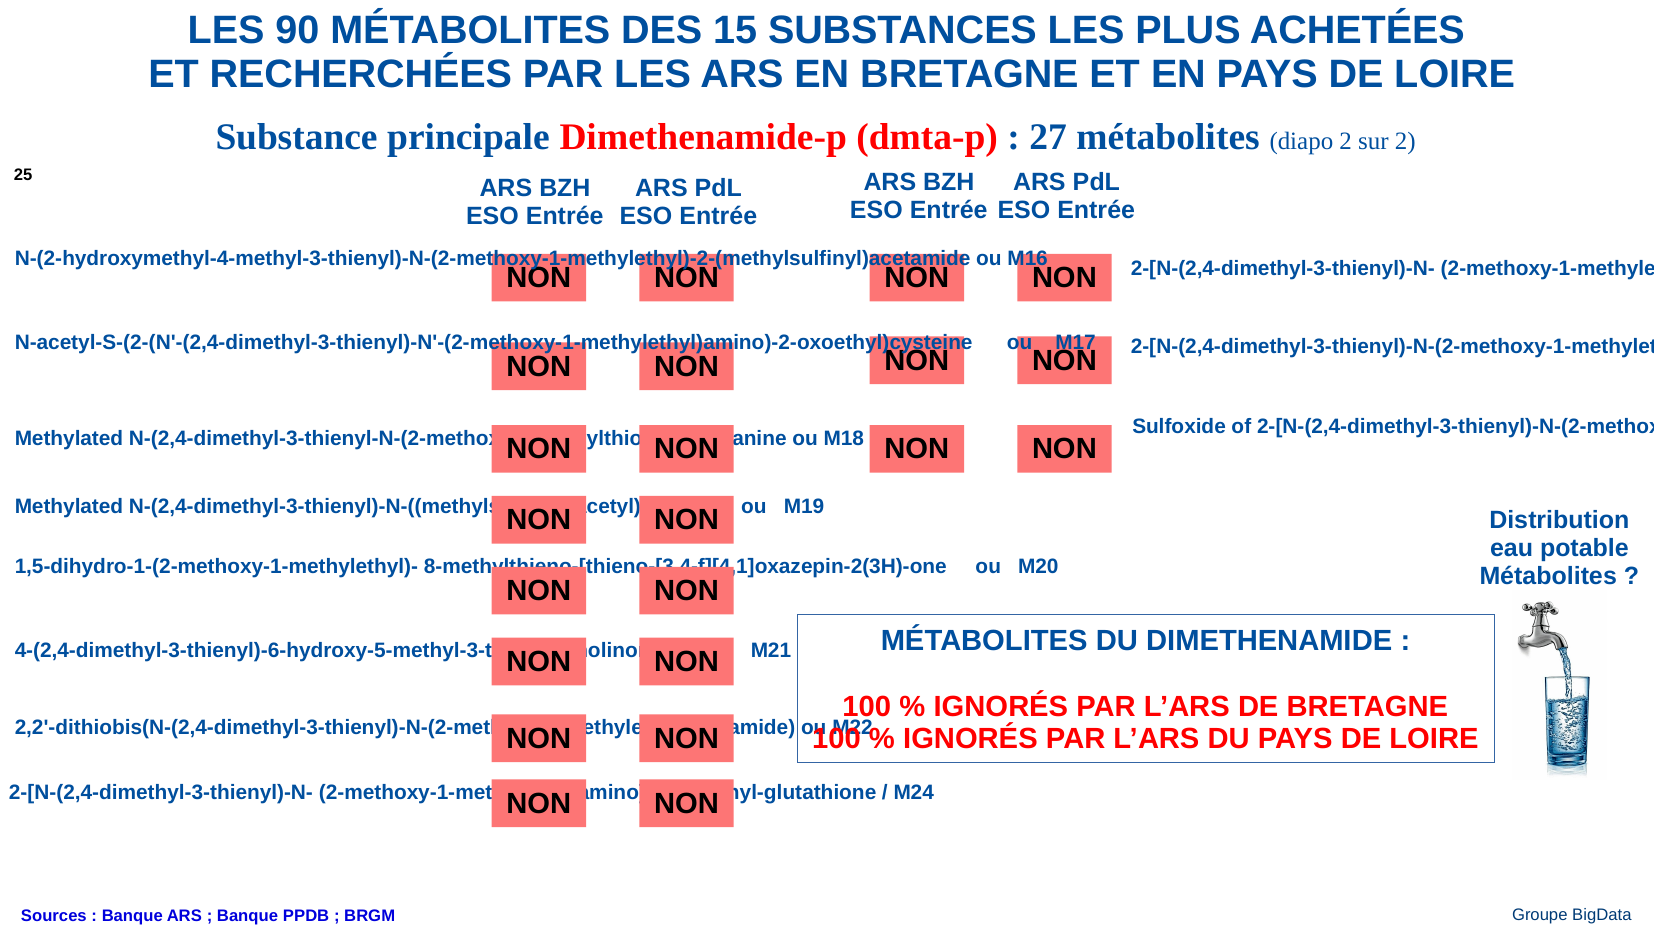

LES 90 MÉTABOLITES DES 15 SUBSTANCES LES PLUS ACHETÉES
 ET RECHERCHÉES PAR LES ARS EN BRETAGNE ET EN PAYS DE LOIRE
Substance principale Dimethenamide-p (dmta-p) : 27 métabolites (diapo 2 sur 2)
ARS BZH
ESO Entrée
ARS PdL
ESO Entrée
ARS BZH
ESO Entrée
ARS PdL
ESO Entrée
N-(2-hydroxymethyl-4-methyl-3-thienyl)-N-(2-methoxy-1-methylethyl)-2-(methylsulfinyl)acetamide ou M16
2-[N-(2,4-dimethyl-3-thienyl)-N- (2-methoxy-1-methylethyl)amino]-2-oxoethyl-cysteine ou M25
NON
NON
NON
NON
N-acetyl-S-(2-(N'-(2,4-dimethyl-3-thienyl)-N'-(2-methoxy-1-methylethyl)amino)-2-oxoethyl)cysteine ou M17
2-[N-(2,4-dimethyl-3-thienyl)-N-(2-methoxy-1-methylethyl)amino]-2-oxoethyl-thiolactic acid / M26
NON
NON
NON
NON
Sulfoxide of 2-[N-(2,4-dimethyl-3-thienyl)-N-(2-methoxy-1-methylethyl)amino]-2-oxoethyl cysteine ou M28
Methylated N-(2,4-dimethyl-3-thienyl-N-(2-methoxy-2-methylthio-acetyl)alanine ou M18
NON
NON
NON
NON
Methylated N-(2,4-dimethyl-3-thienyl)-N-((methylsulfonyl)acetyl)alanine ou M19
NON
NON
Distribution
eau potable
Métabolites ?
1,5-dihydro-1-(2-methoxy-1-methylethyl)- 8-methylthieno-[thieno-[3,4-f][4,1]oxazepin-2(3H)-one ou M20
NON
NON
MÉTABOLITES DU DIMETHENAMIDE :
100 % IGNORÉS PAR L’ARS DE BRETAGNE
100 % IGNORÉS PAR L’ARS DU PAYS DE LOIRE
4-(2,4-dimethyl-3-thienyl)-6-hydroxy-5-methyl-3-thiomorpholinone ou M21
NON
NON
2,2'-dithiobis(N-(2,4-dimethyl-3-thienyl)-N-(2-methoxy-1-methylethyl)acetamide) ou M22
NON
NON
2-[N-(2,4-dimethyl-3-thienyl)-N- (2-methoxy-1-methylethyl)amino]-2-oxoethyl-glutathione / M24
NON
NON
Groupe BigData
Sources : Banque ARS ; Banque PPDB ; BRGM